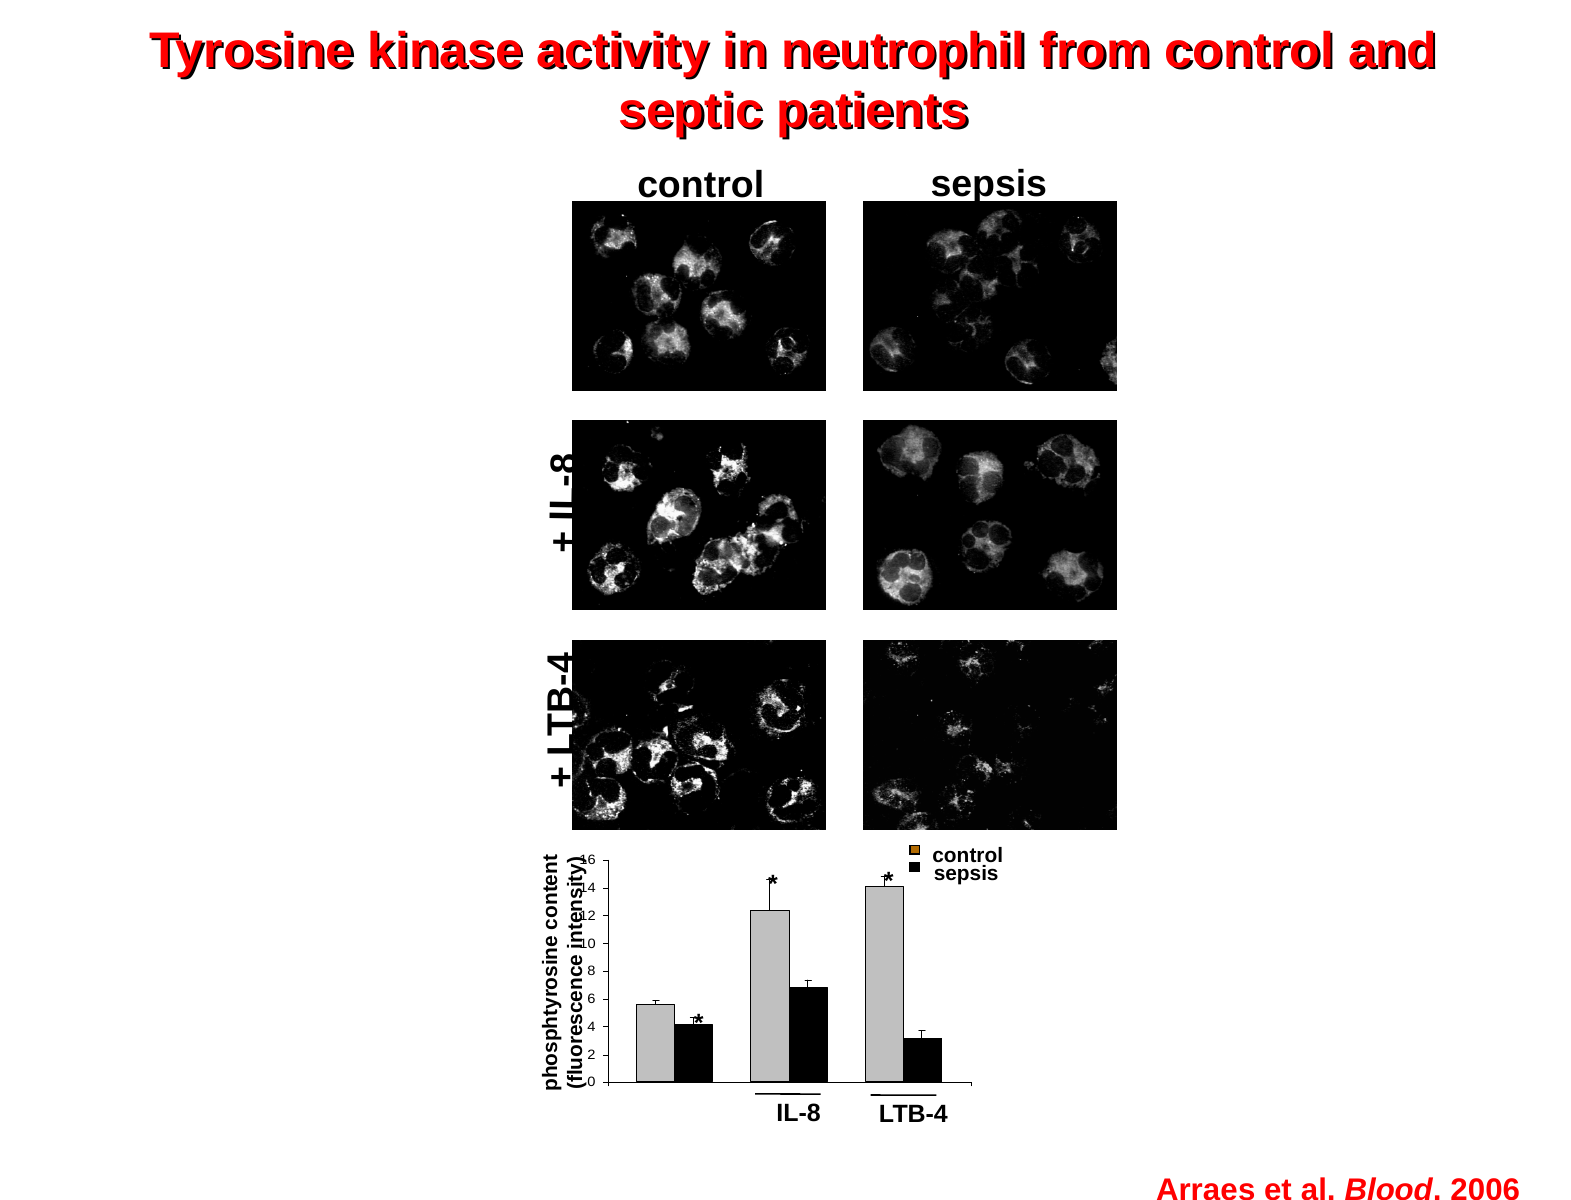

Tyrosine kinase activity in neutrophil from control and septic patients
sepsis
control
+ IL-8
+ LTB-4
control
sepsis
*
*
phosphtyrosine content
(fluorescence intensity)
*
IL-8
1
LTB-4
Arraes et al, Blood, 2006